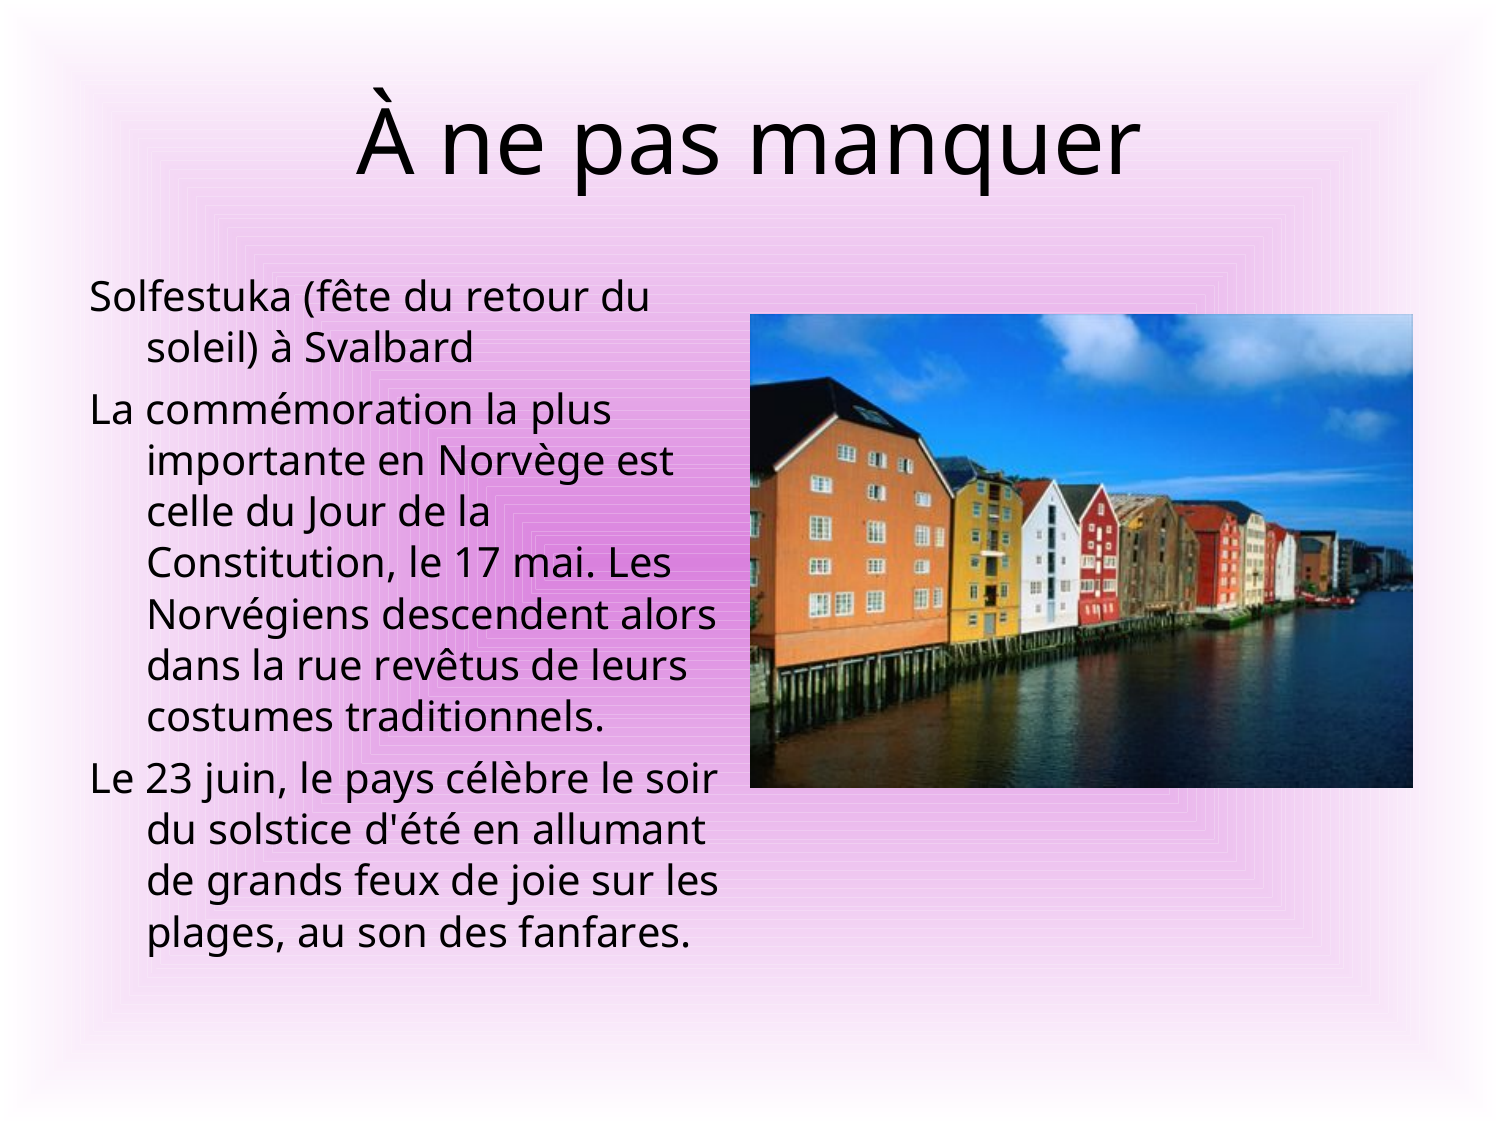

# À ne pas manquer
Solfestuka (fête du retour du soleil) à Svalbard
La commémoration la plus importante en Norvège est celle du Jour de la Constitution, le 17 mai. Les Norvégiens descendent alors dans la rue revêtus de leurs costumes traditionnels.
Le 23 juin, le pays célèbre le soir du solstice d'été en allumant de grands feux de joie sur les plages, au son des fanfares.